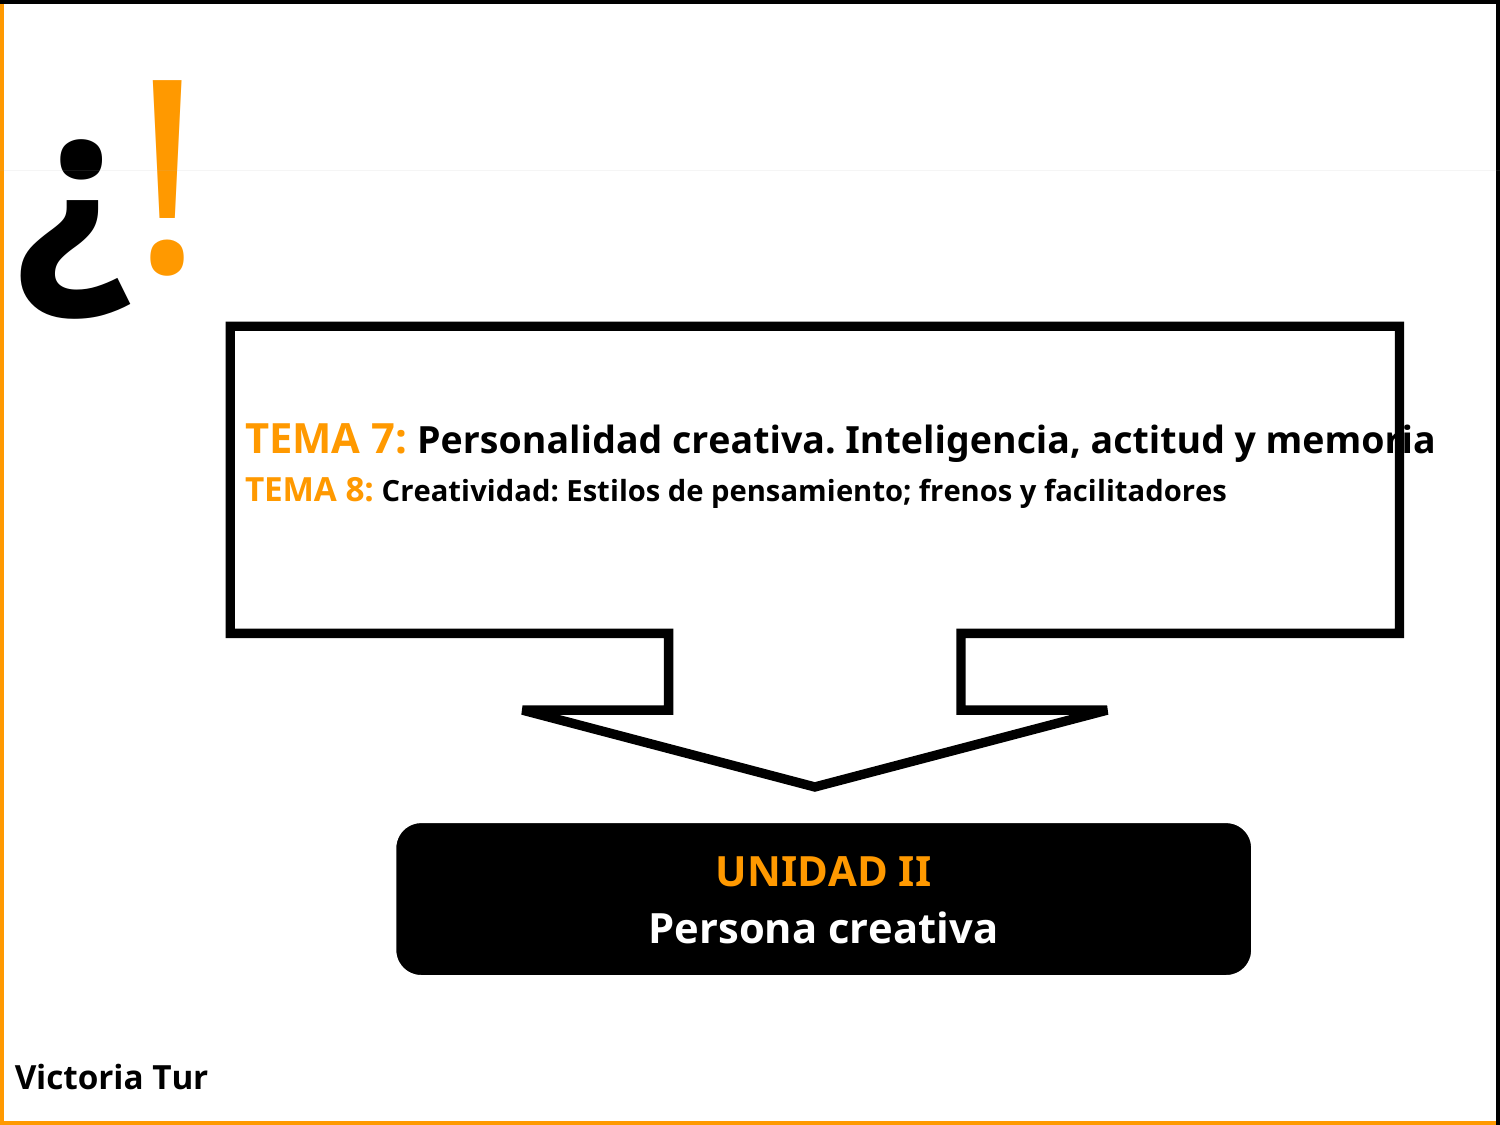

TEMA 7: Personalidad creativa. Inteligencia, actitud y memoria
TEMA 8: Creatividad: Estilos de pensamiento; frenos y facilitadores
UNIDAD II
Persona creativa